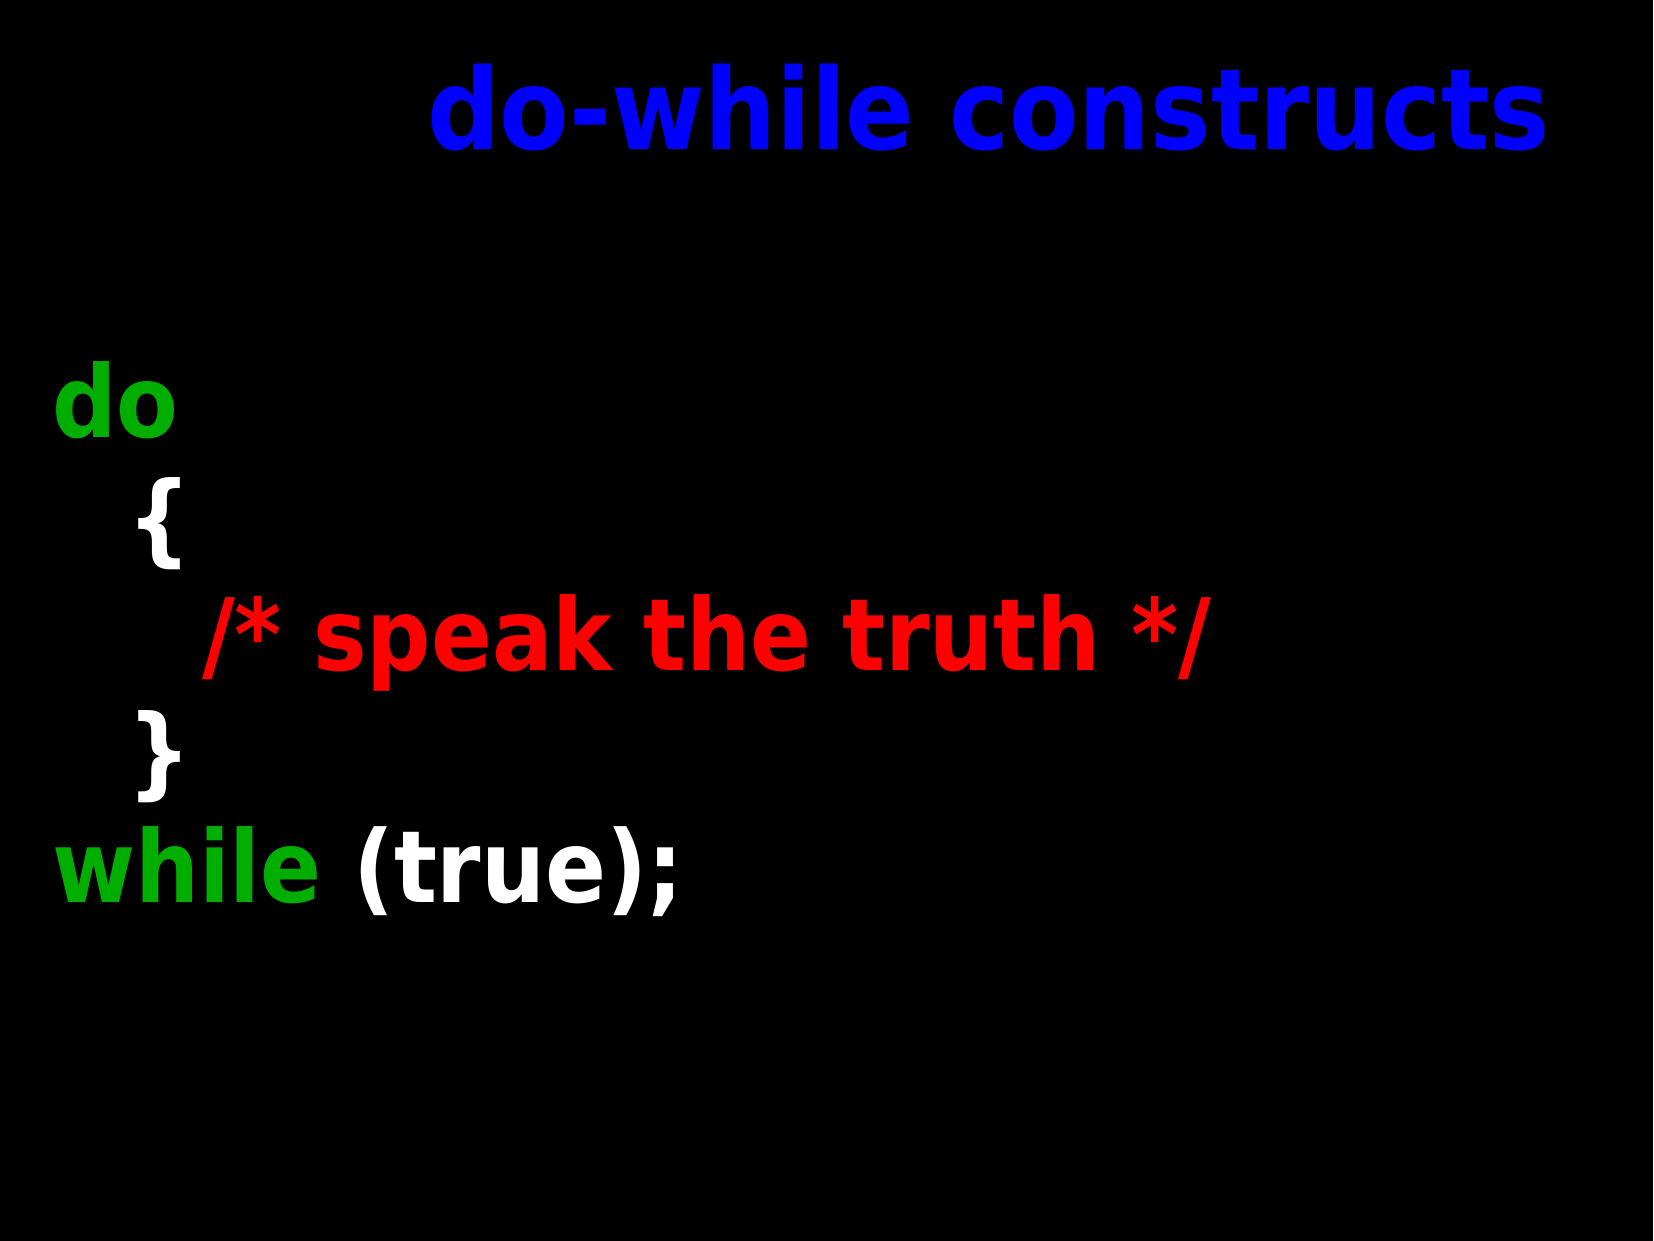

do-while constructs
do
	{
		/* speak the truth */
	}
while (true);